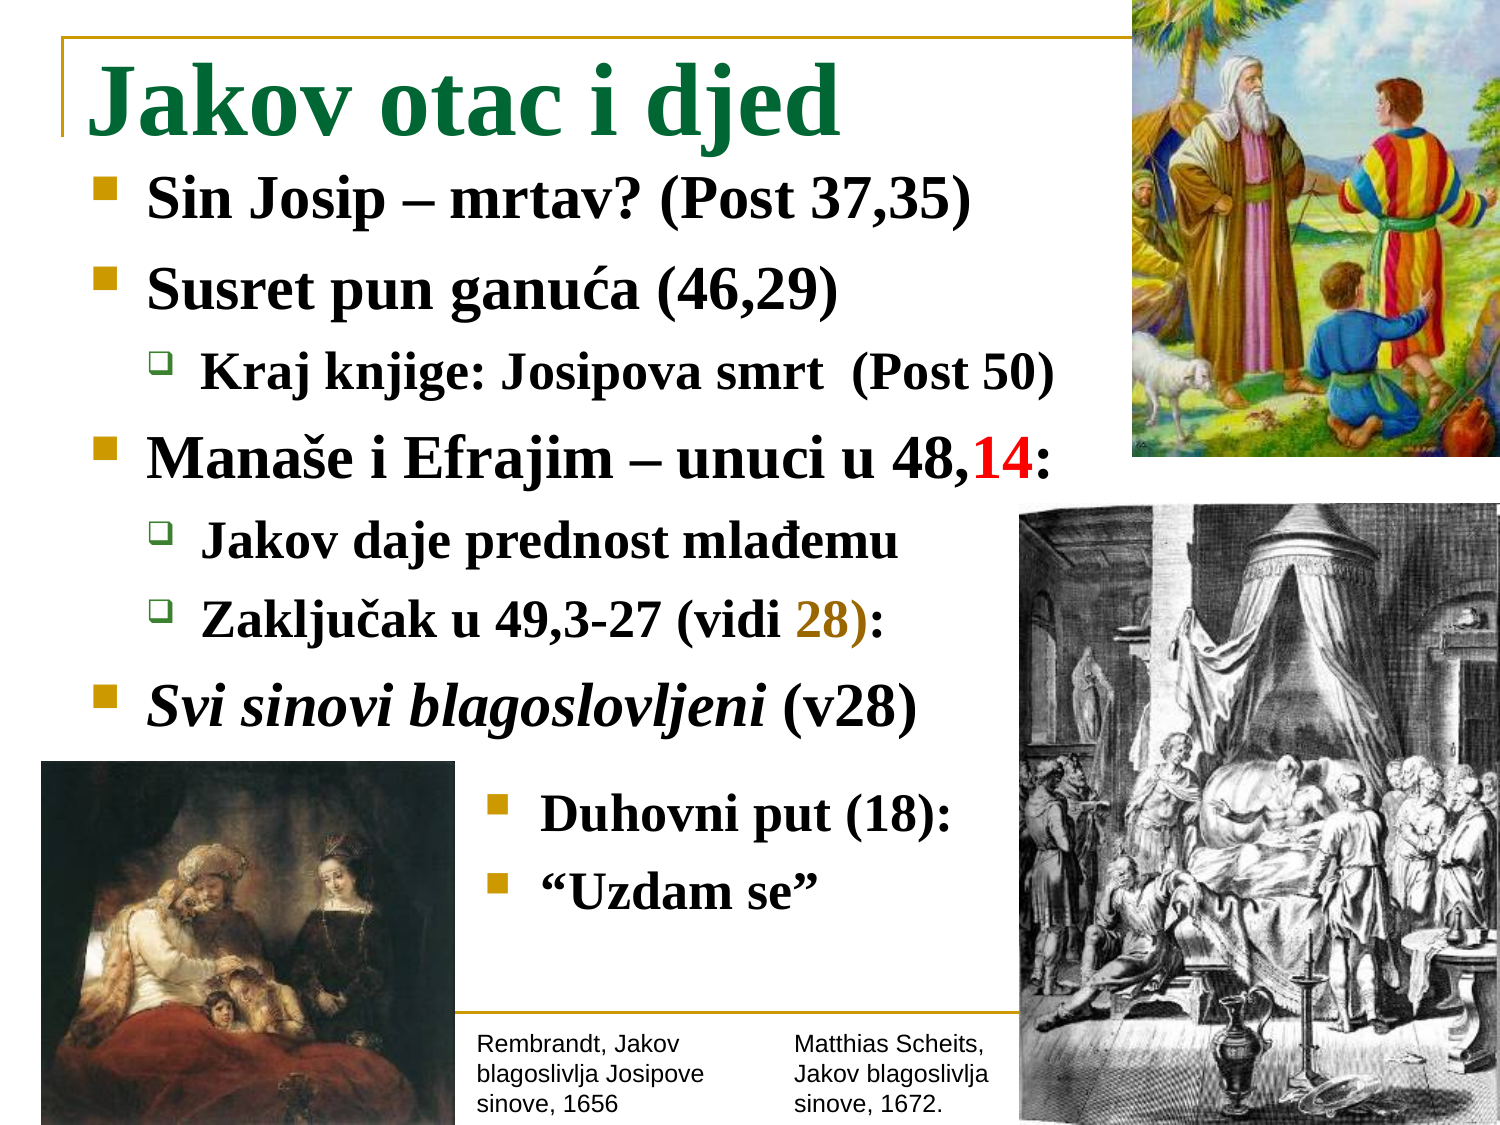

# Jakov otac i djed
Sin Josip – mrtav? (Post 37,35)
Susret pun ganuća (46,29)
Kraj knjige: Josipova smrt (Post 50)
Manaše i Efrajim – unuci u 48,14:
Jakov daje prednost mlađemu
Zaključak u 49,3-27 (vidi 28):
Svi sinovi blagoslovljeni (v28)
Duhovni put (18):
“Uzdam se”
Rembrandt, Jakov blagoslivlja Josipove sinove, 1656
Matthias Scheits,
Jakov blagoslivlja sinove, 1672.